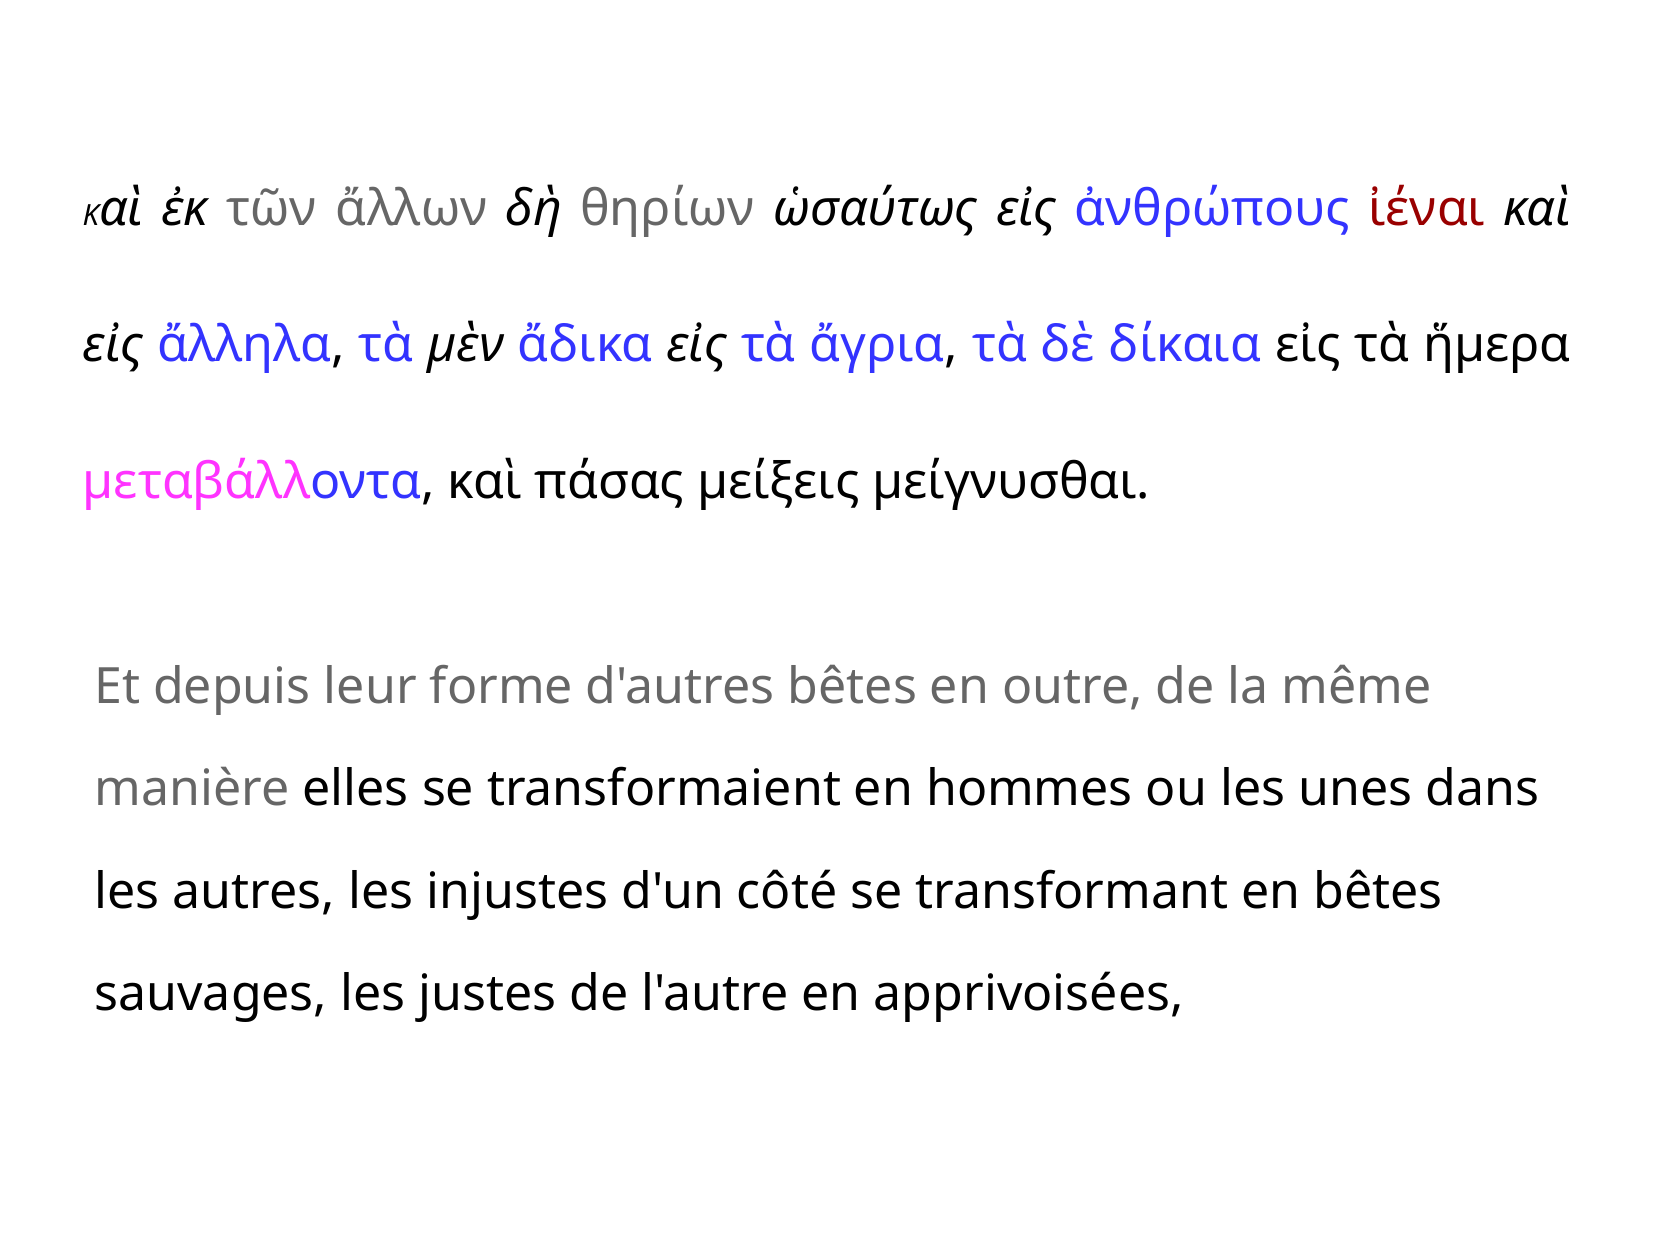

# Καὶ ἐκ τῶν ἄλλων δὴ θηρίων ὡσαύτως εἰς ἀνθρώπους ἰέναι καὶ εἰς ἄλληλα, τὰ μὲν ἄδικα εἰς τὰ ἄγρια, τὰ δὲ δίκαια εἰς τὰ ἥμερα μεταβάλλοντα, καὶ πάσας μείξεις μείγνυσθαι.
Et depuis leur forme d'autres bêtes en outre, de la même manière elles se transformaient en hommes ou les unes dans les autres, les injustes d'un côté se transformant en bêtes sauvages, les justes de l'autre en apprivoisées,